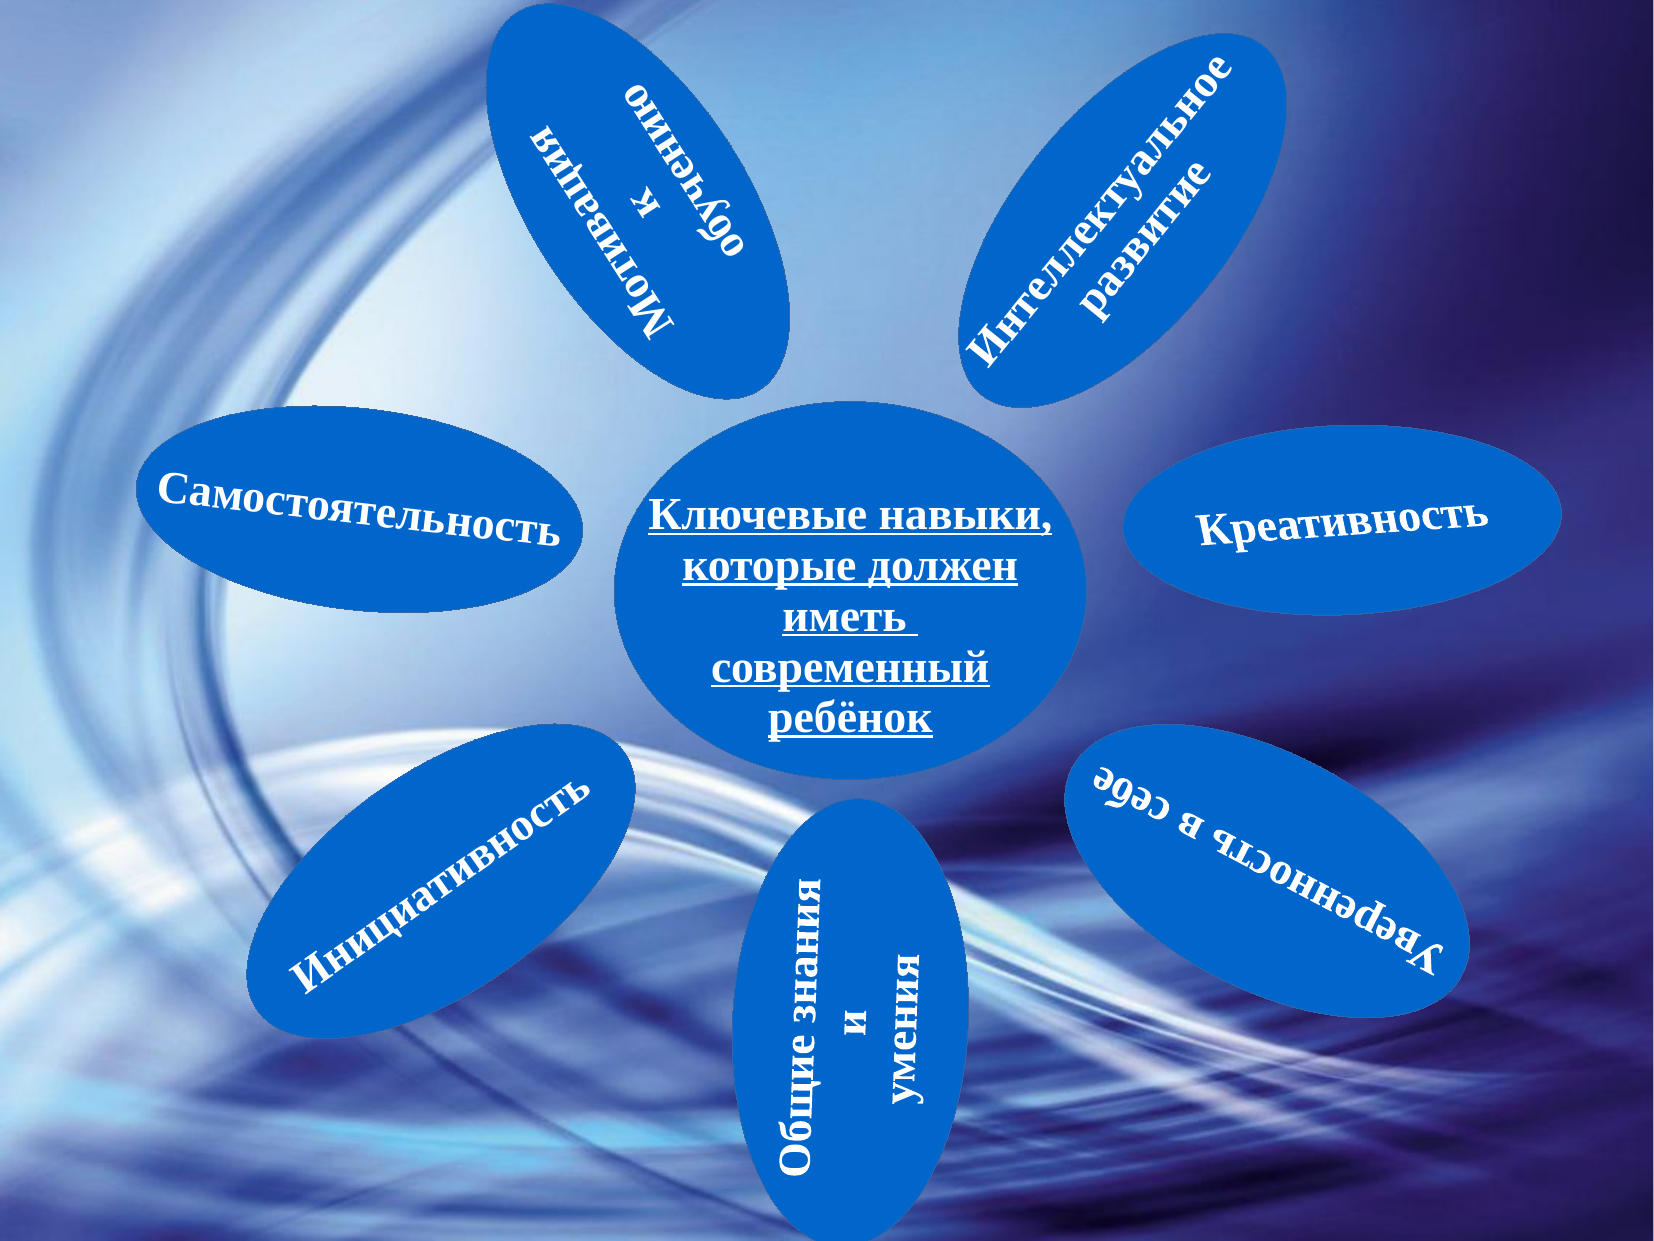

#
Мотивация
к
обучению
Ключевые навыки,которые должен
 иметь современный ребёнок:
-интеллектуальное развитие
-мотивация к обучению
-креативность
-самостоятельность
-уверенность в себе
-общие знания и умения
-инициативность
Интеллектуальное
развитие
Ключевые навыки,
которые должен
иметь
современный
ребёнок
Самостоятельность
Креативность
Уверенность в себе
Инициативность
Общие знания
и
умения